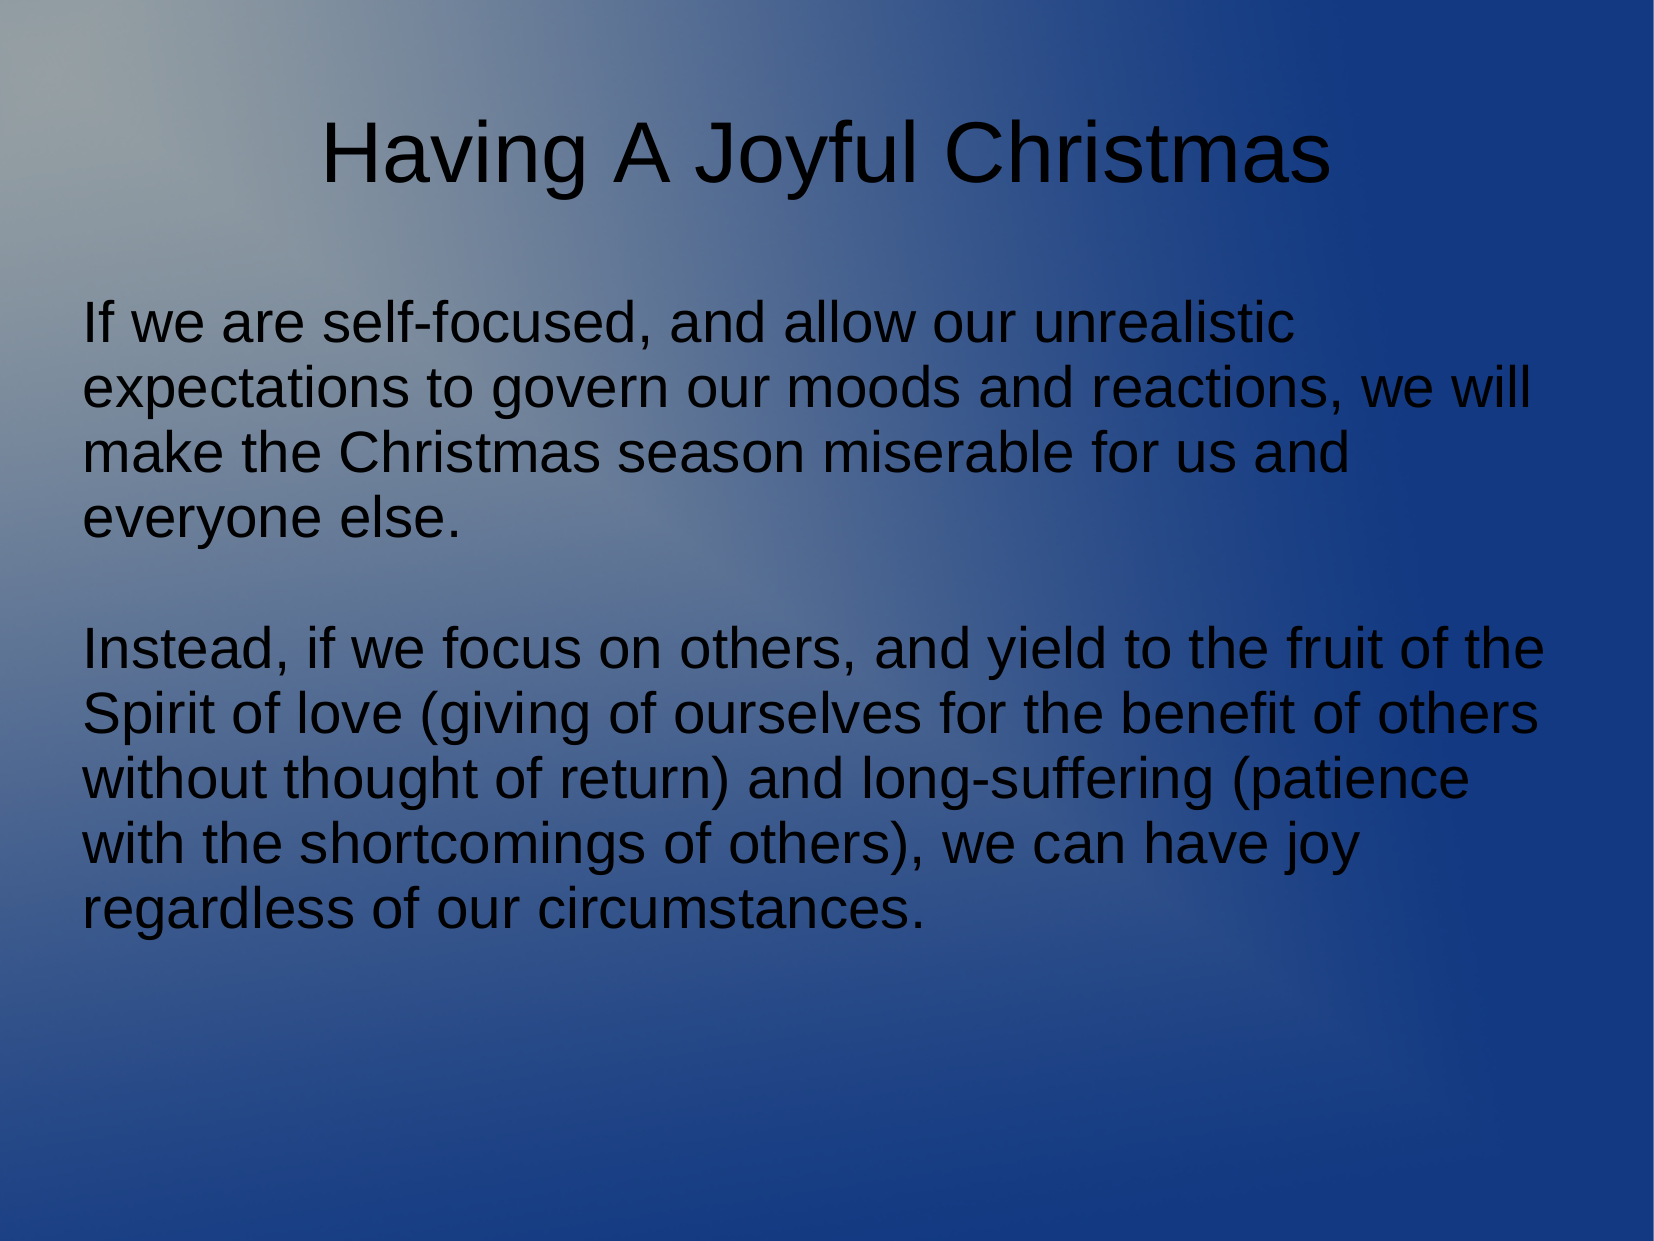

# Having A Joyful Christmas
If we are self-focused, and allow our unrealistic expectations to govern our moods and reactions, we will make the Christmas season miserable for us and everyone else.
Instead, if we focus on others, and yield to the fruit of the Spirit of love (giving of ourselves for the benefit of others without thought of return) and long-suffering (patience with the shortcomings of others), we can have joy regardless of our circumstances.